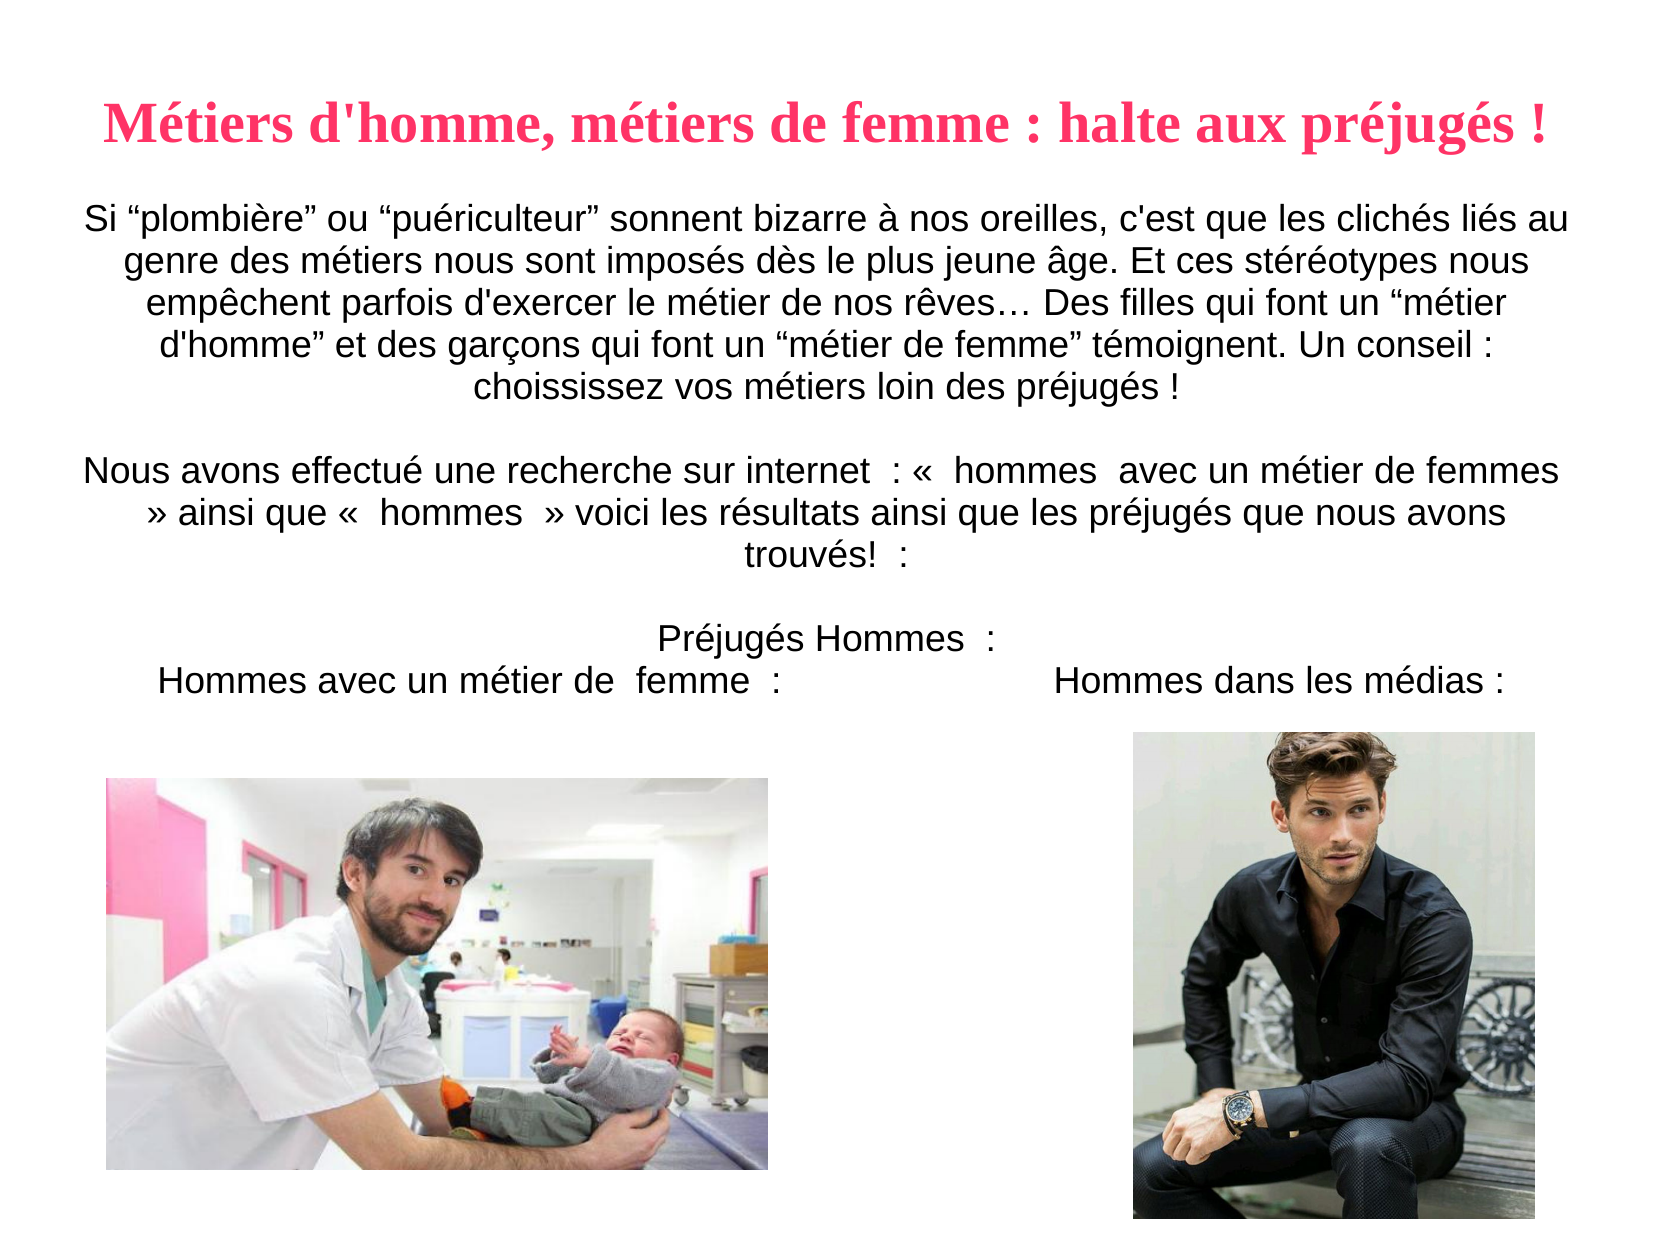

# Métiers d'homme, métiers de femme : halte aux préjugés ! Si “plombière” ou “puériculteur” sonnent bizarre à nos oreilles, c'est que les clichés liés au genre des métiers nous sont imposés dès le plus jeune âge. Et ces stéréotypes nous empêchent parfois d'exercer le métier de nos rêves… Des filles qui font un “métier d'homme” et des garçons qui font un “métier de femme” témoignent. Un conseil : choississez vos métiers loin des préjugés ! Nous avons effectué une recherche sur internet  : «  hommes  avec un métier de femmes  » ainsi que «  hommes  » voici les résultats ainsi que les préjugés que nous avons trouvés!  : Préjugés Hommes  : Hommes avec un métier de femme  : Hommes dans les médias :